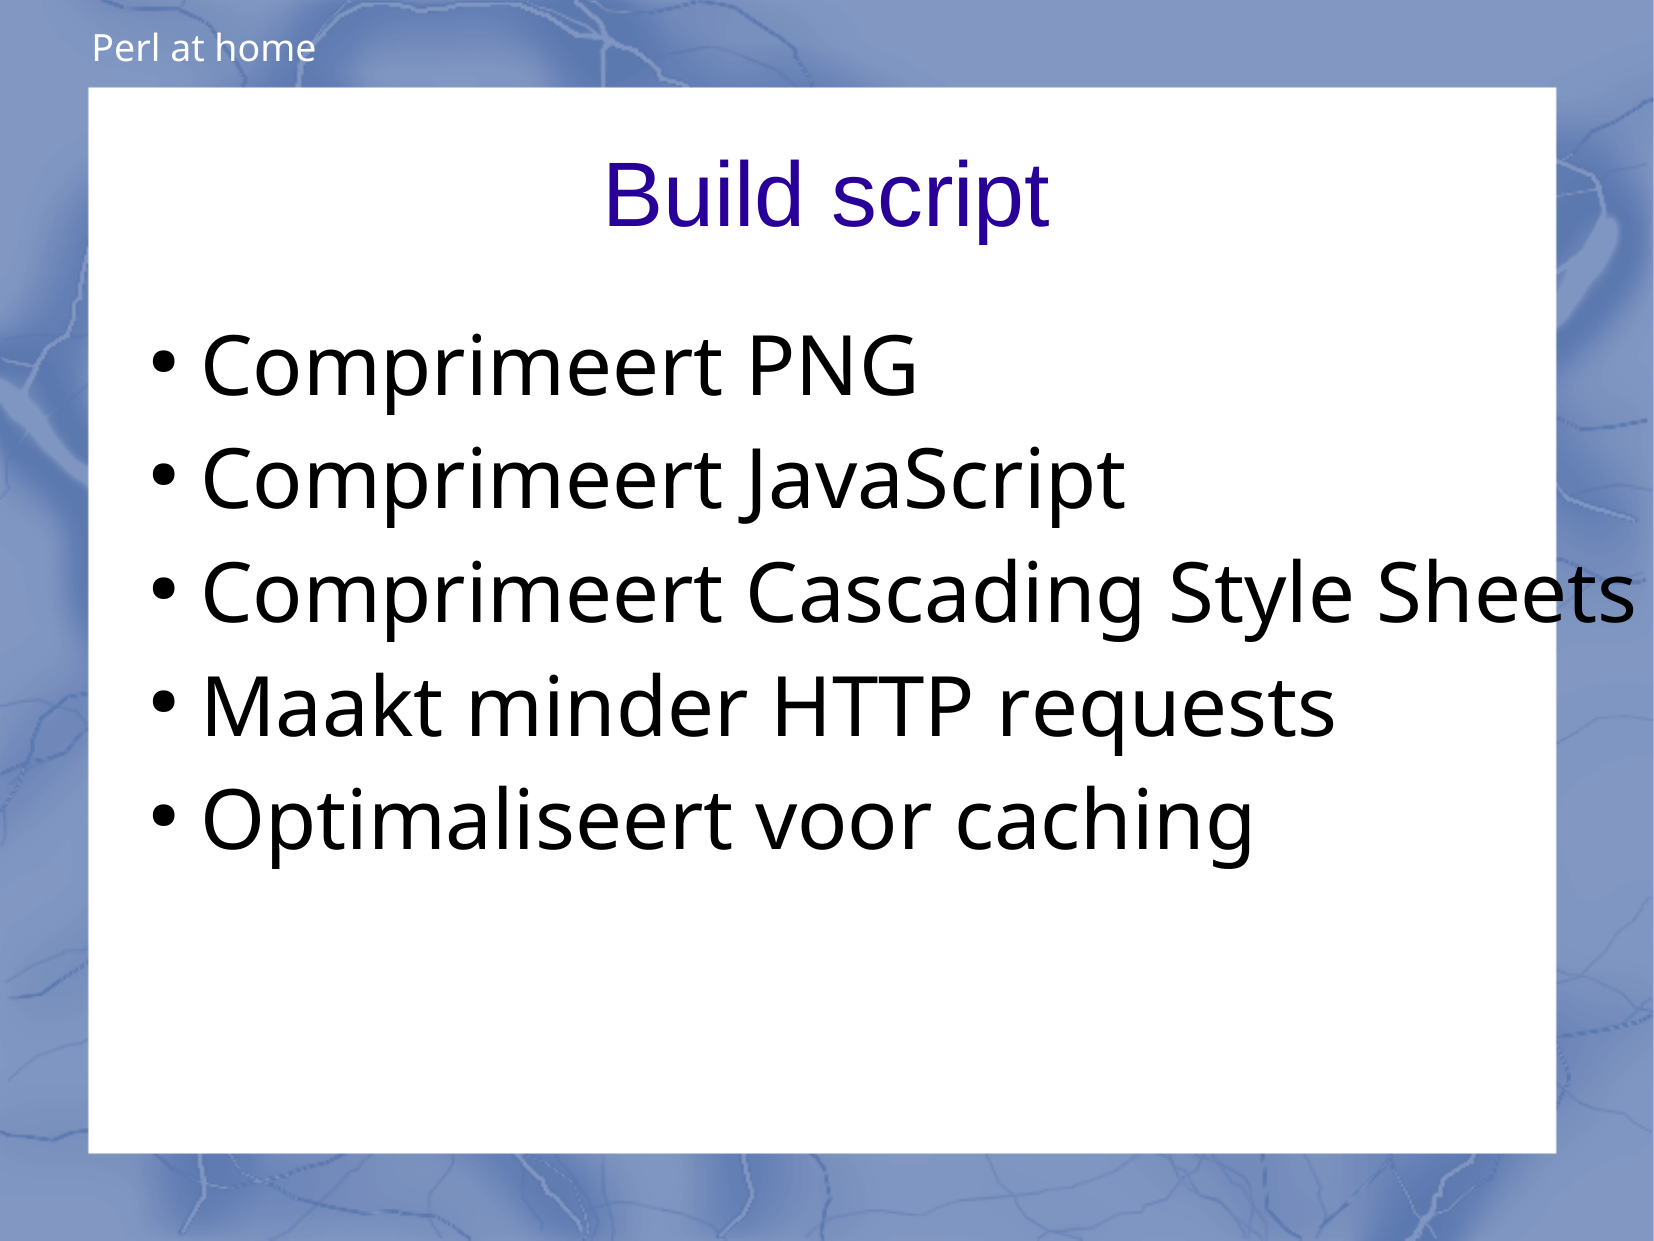

# Build script
 Comprimeert PNG
 Comprimeert JavaScript
 Comprimeert Cascading Style Sheets
 Maakt minder HTTP requests
 Optimaliseert voor caching